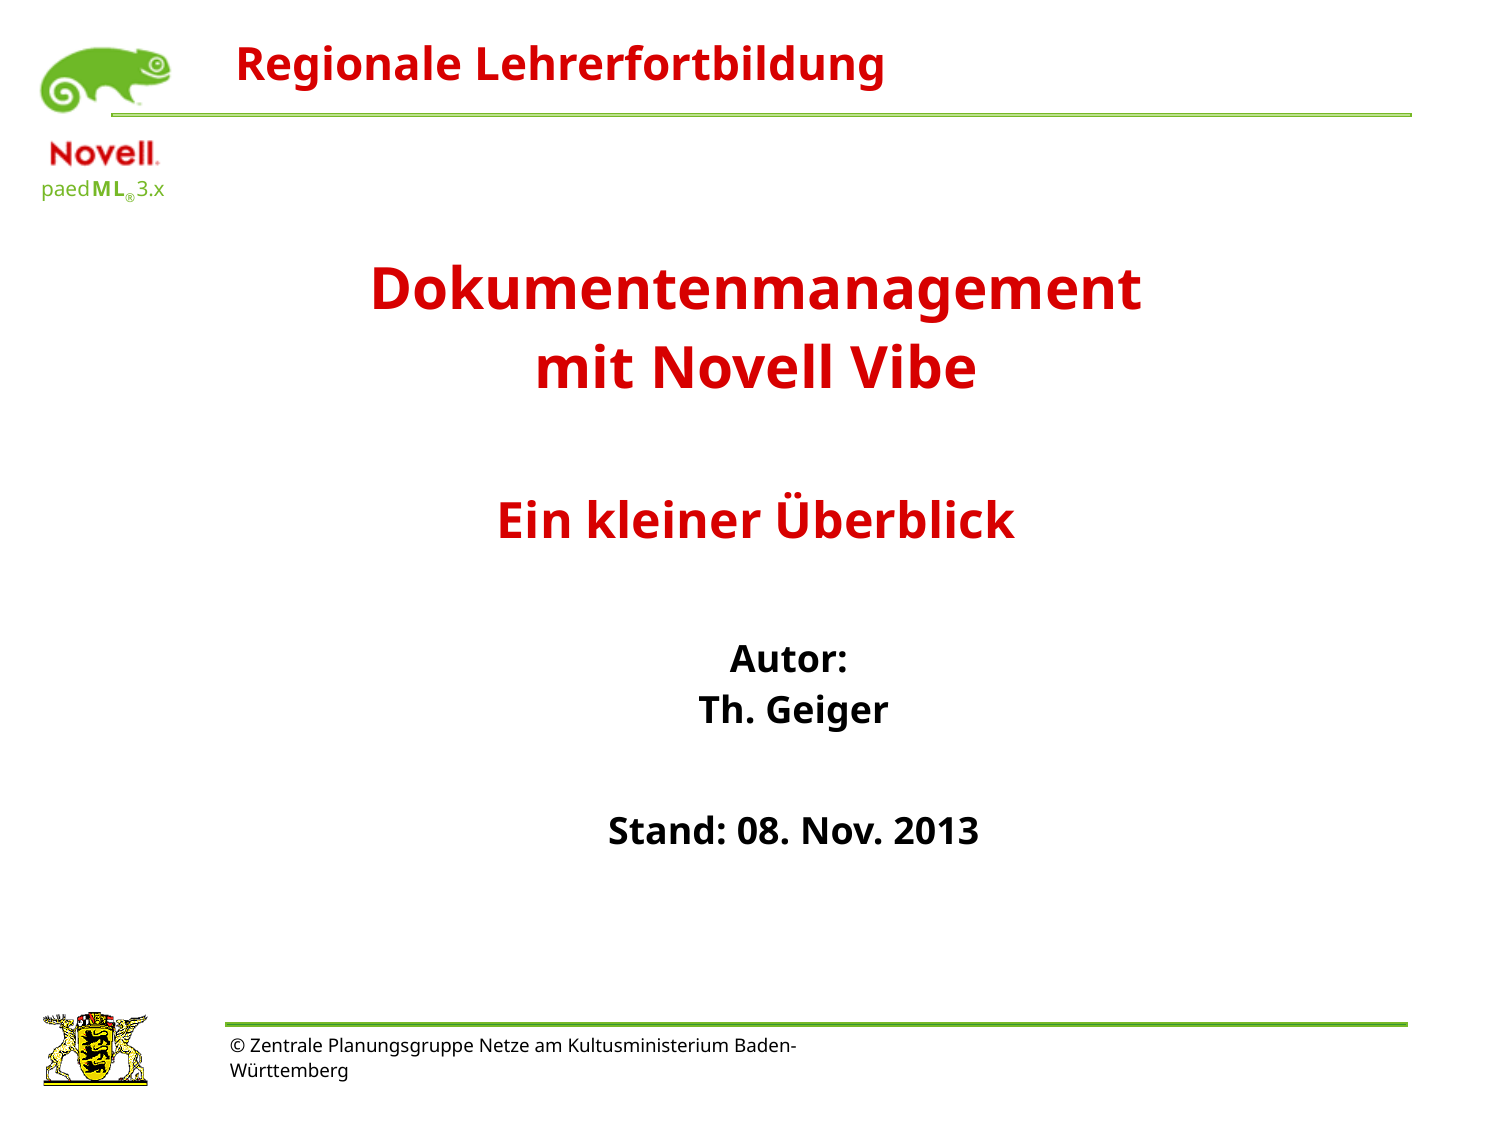

# Dokumentenmanagement mit Novell Vibe Ein kleiner Überblick
Autor:
Th. Geiger
Stand: 08. Nov. 2013